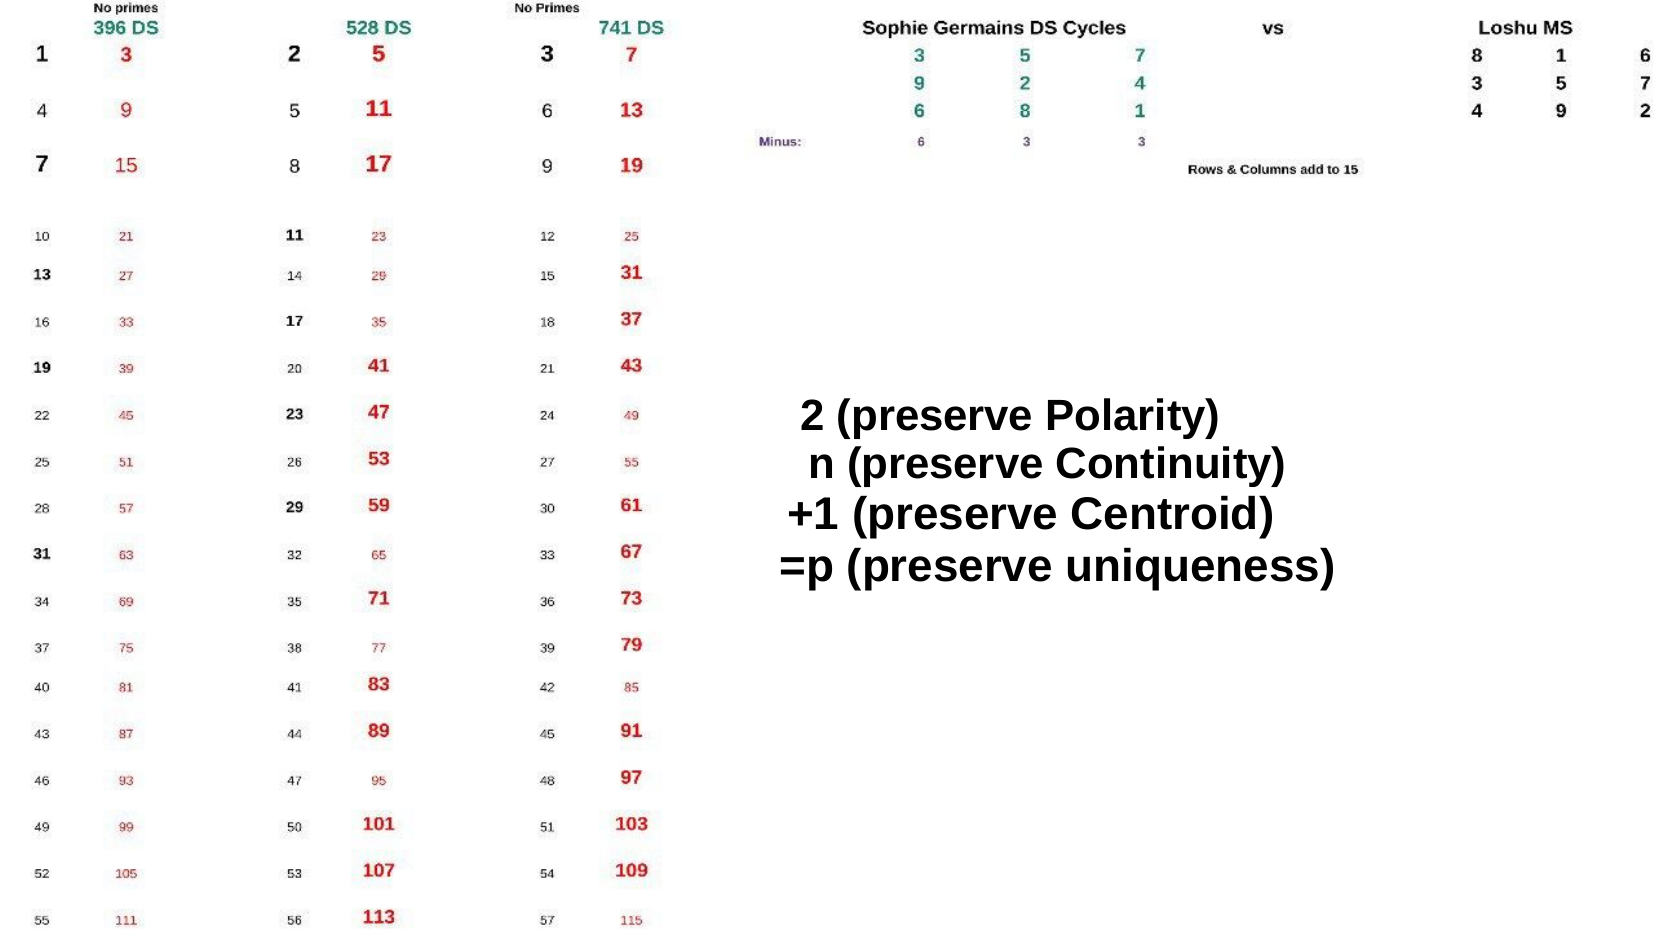

2 (preserve Polarity)
 n (preserve Continuity)
 +1 (preserve Centroid)
 =p (preserve uniqueness)